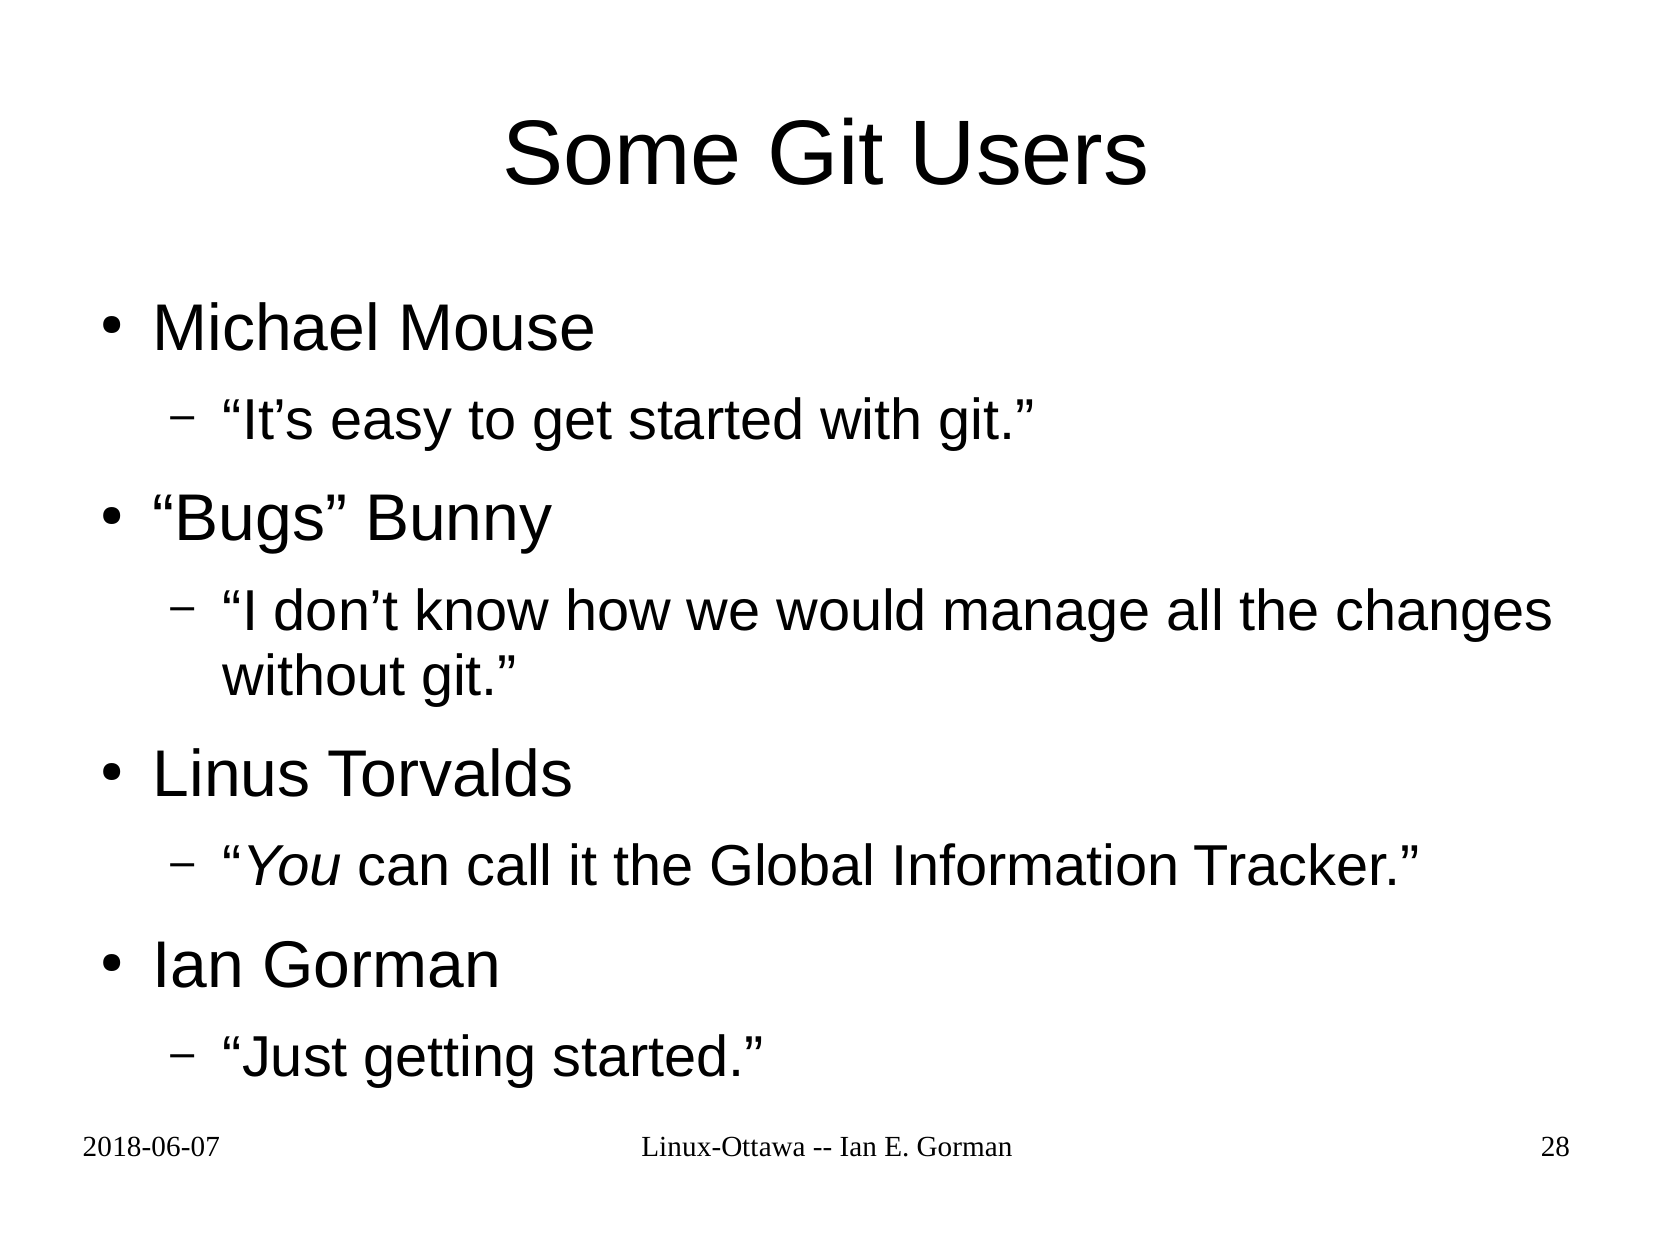

# Some Git Users
Michael Mouse
“It’s easy to get started with git.”
“Bugs” Bunny
“I don’t know how we would manage all the changes without git.”
Linus Torvalds
“You can call it the Global Information Tracker.”
Ian Gorman
“Just getting started.”
2018-06-07
Linux-Ottawa -- Ian E. Gorman
28